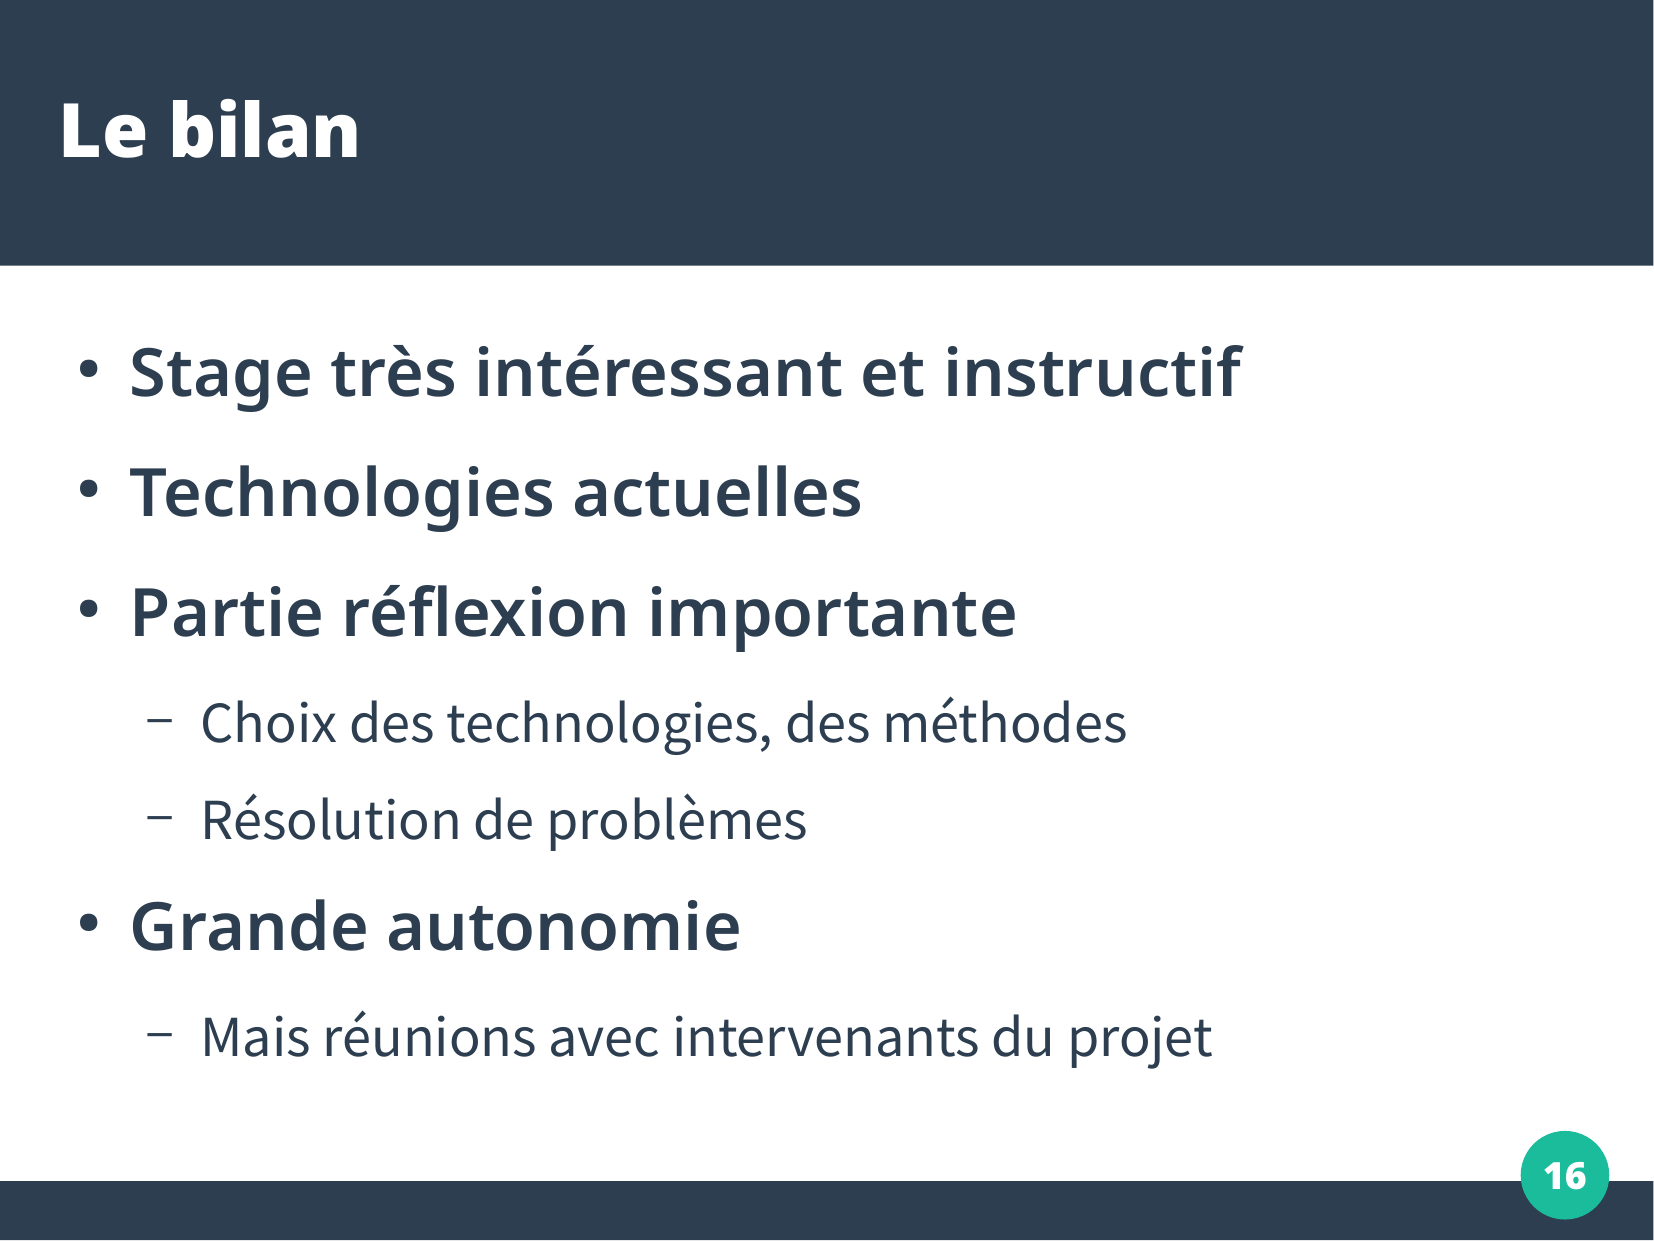

# Le bilan
Stage très intéressant et instructif
Technologies actuelles
Partie réflexion importante
Choix des technologies, des méthodes
Résolution de problèmes
Grande autonomie
Mais réunions avec intervenants du projet
16